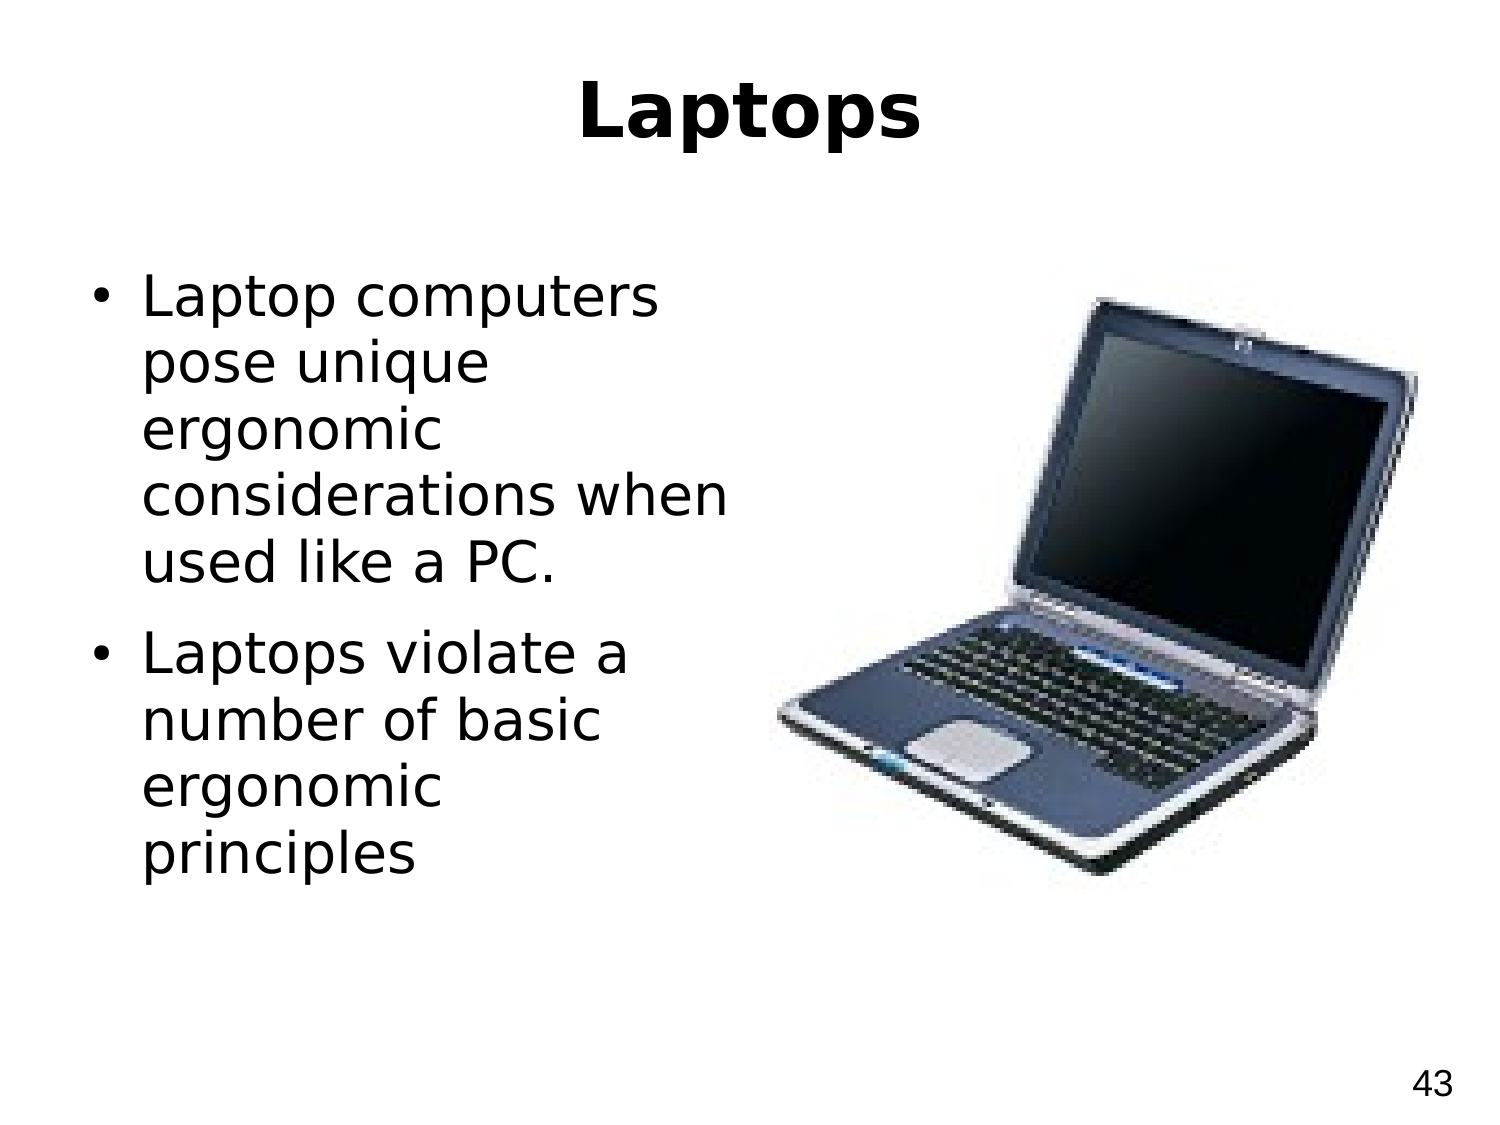

Laptops
# Laptop computers pose unique ergonomic considerations when used like a PC.
Laptops violate a number of basic ergonomic principles